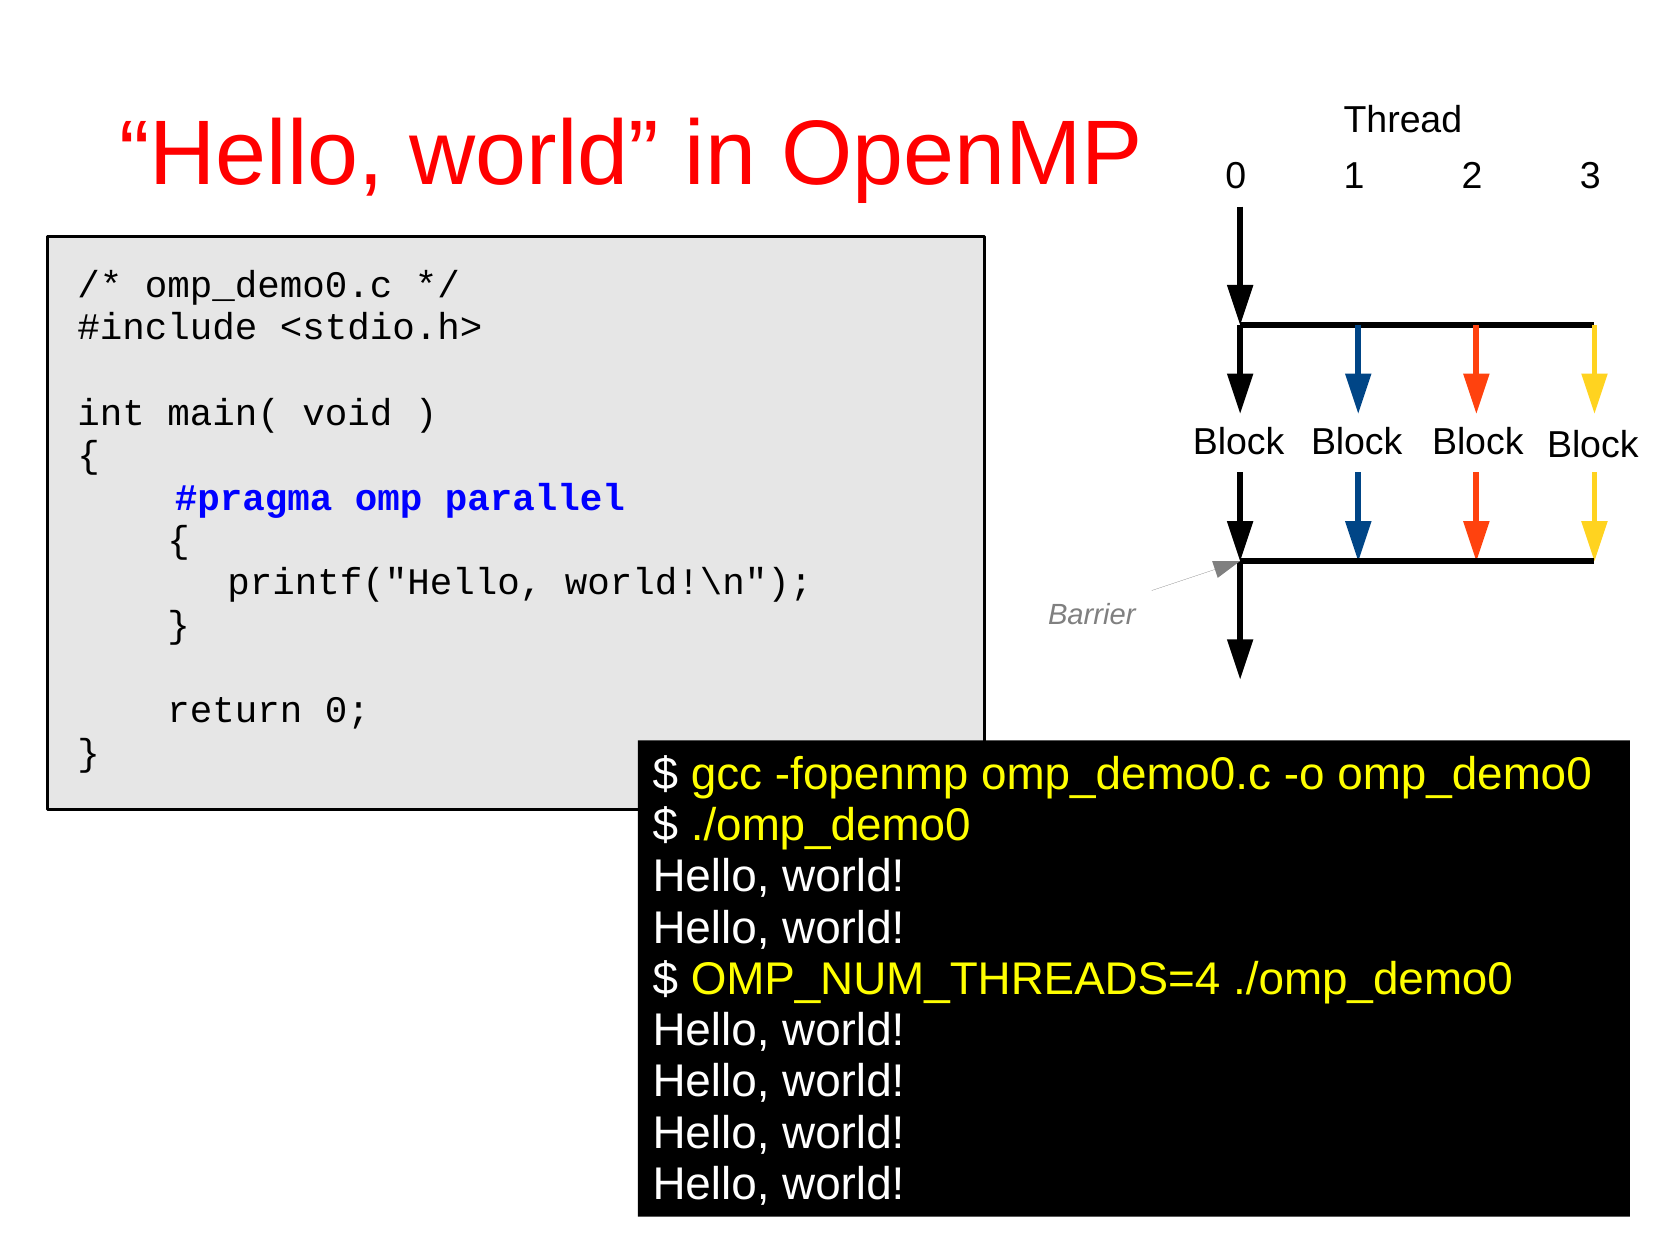

# “Hello, world” in OpenMP
Thread
0
1
2
3
/* omp_demo0.c */
#include <stdio.h>
int main( void )
{
	 #pragma omp parallel
 {
		printf("Hello, world!\n");
 }
 return 0;
}
Block
Block
Block
Block
Barrier
$ gcc -fopenmp omp_demo0.c -o omp_demo0
$ ./omp_demo0
Hello, world!
Hello, world!
$ OMP_NUM_THREADS=4 ./omp_demo0
Hello, world!
Hello, world!
Hello, world!
Hello, world!
Algoritmi Avanzati--modulo 2
11